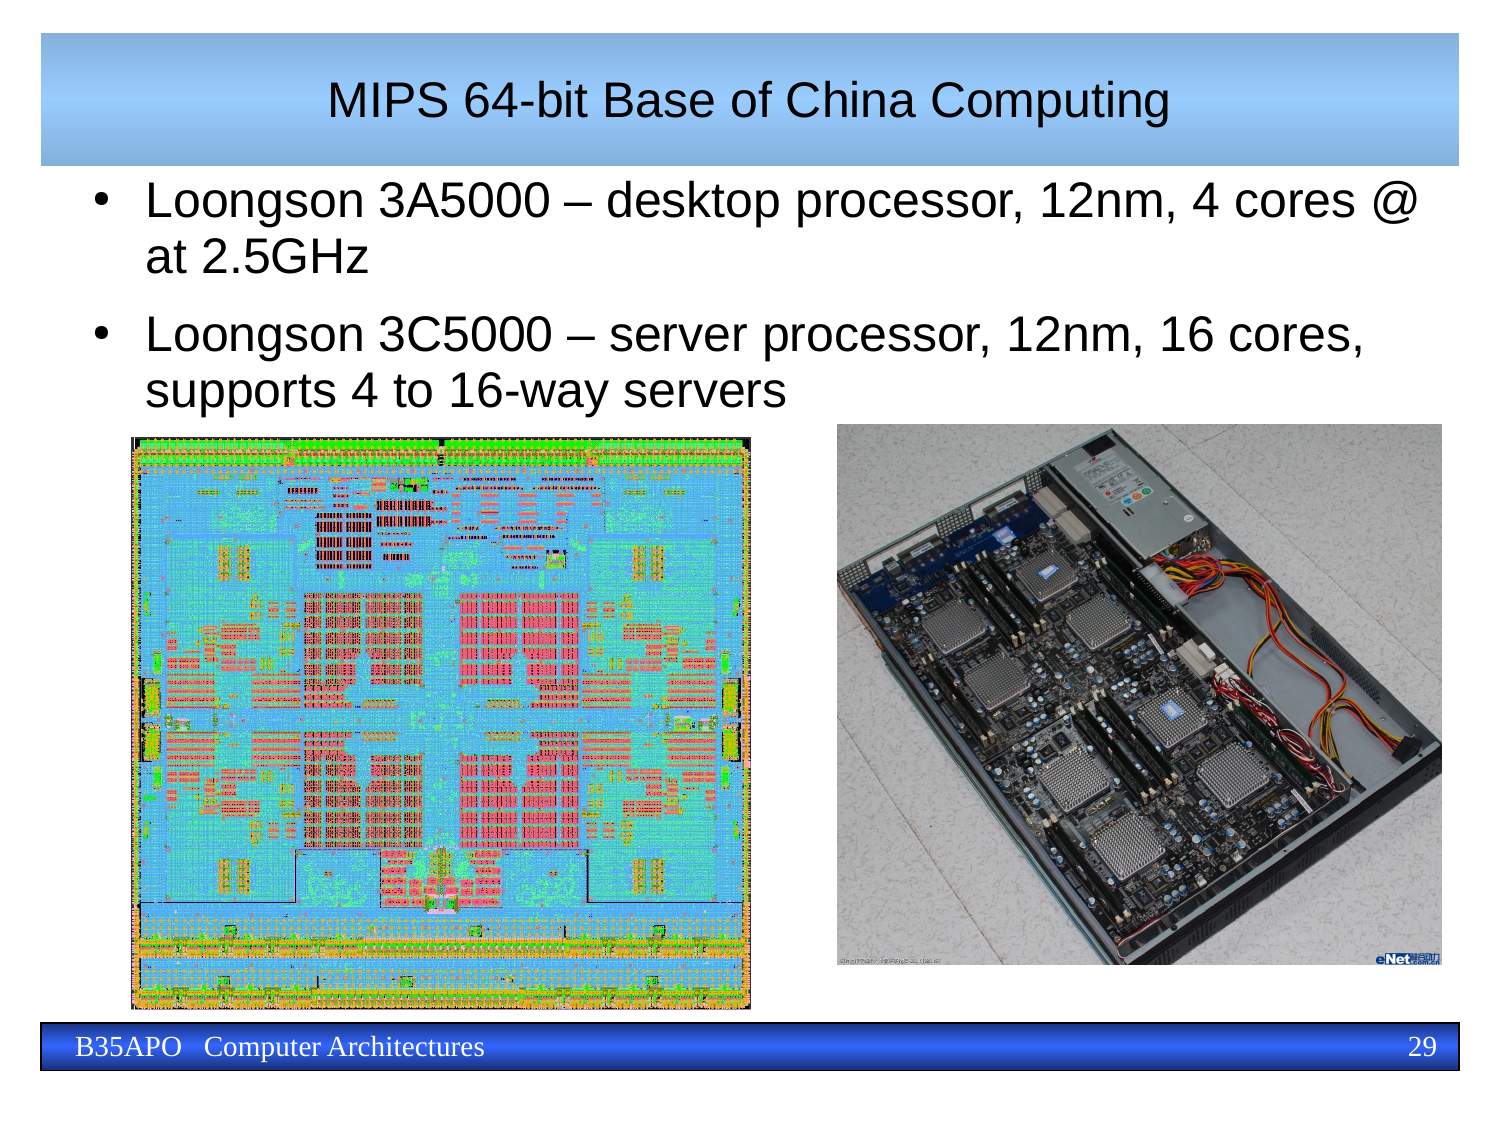

# MIPS 64-bit Base of China Computing
Loongson 3A5000 – desktop processor, 12nm, 4 cores @ at 2.5GHz
Loongson 3C5000 – server processor, 12nm, 16 cores, supports 4 to 16-way servers
B35APO Computer Architectures
29